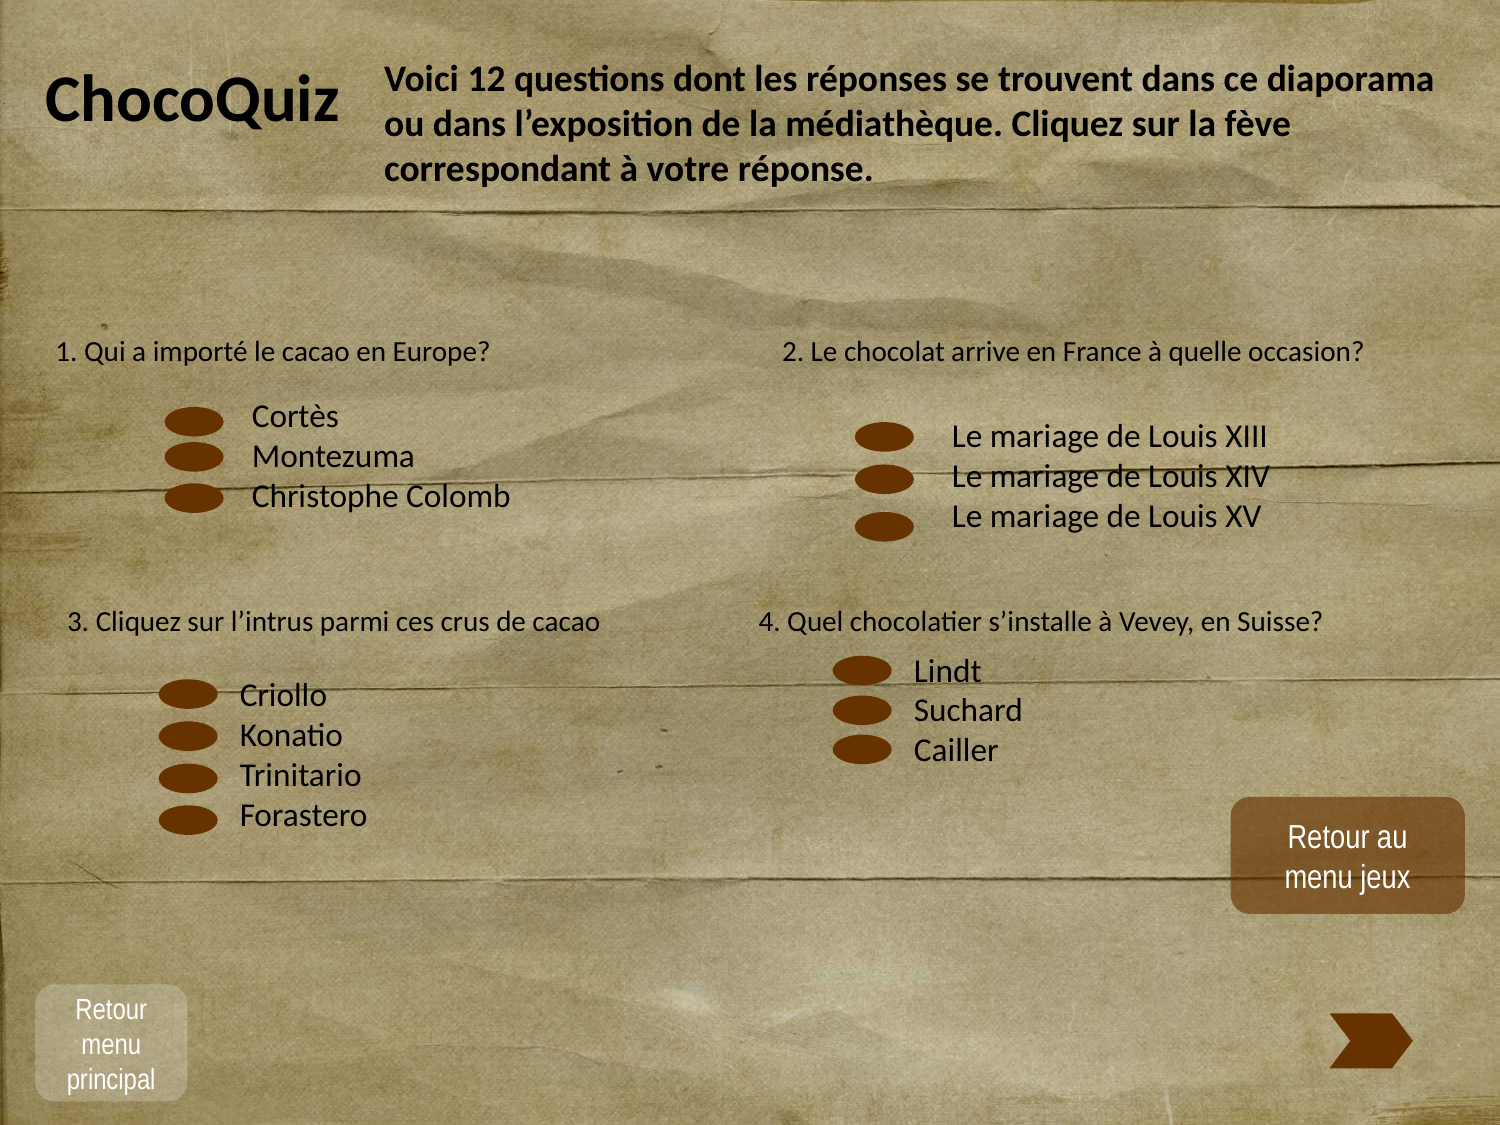

#
ChocoQuiz
Voici 12 questions dont les réponses se trouvent dans ce diaporama ou dans l’exposition de la médiathèque. Cliquez sur la fève correspondant à votre réponse.
1. Qui a importé le cacao en Europe?
2. Le chocolat arrive en France à quelle occasion?
Cortès
Montezuma
Christophe Colomb
Le mariage de Louis XIII
Le mariage de Louis XIV
Le mariage de Louis XV
3. Cliquez sur l’intrus parmi ces crus de cacao
4. Quel chocolatier s’installe à Vevey, en Suisse?
Lindt
Suchard
Cailler
Criollo
Konatio
Trinitario
Forastero
Retour au menu jeux
Retour menu
principal